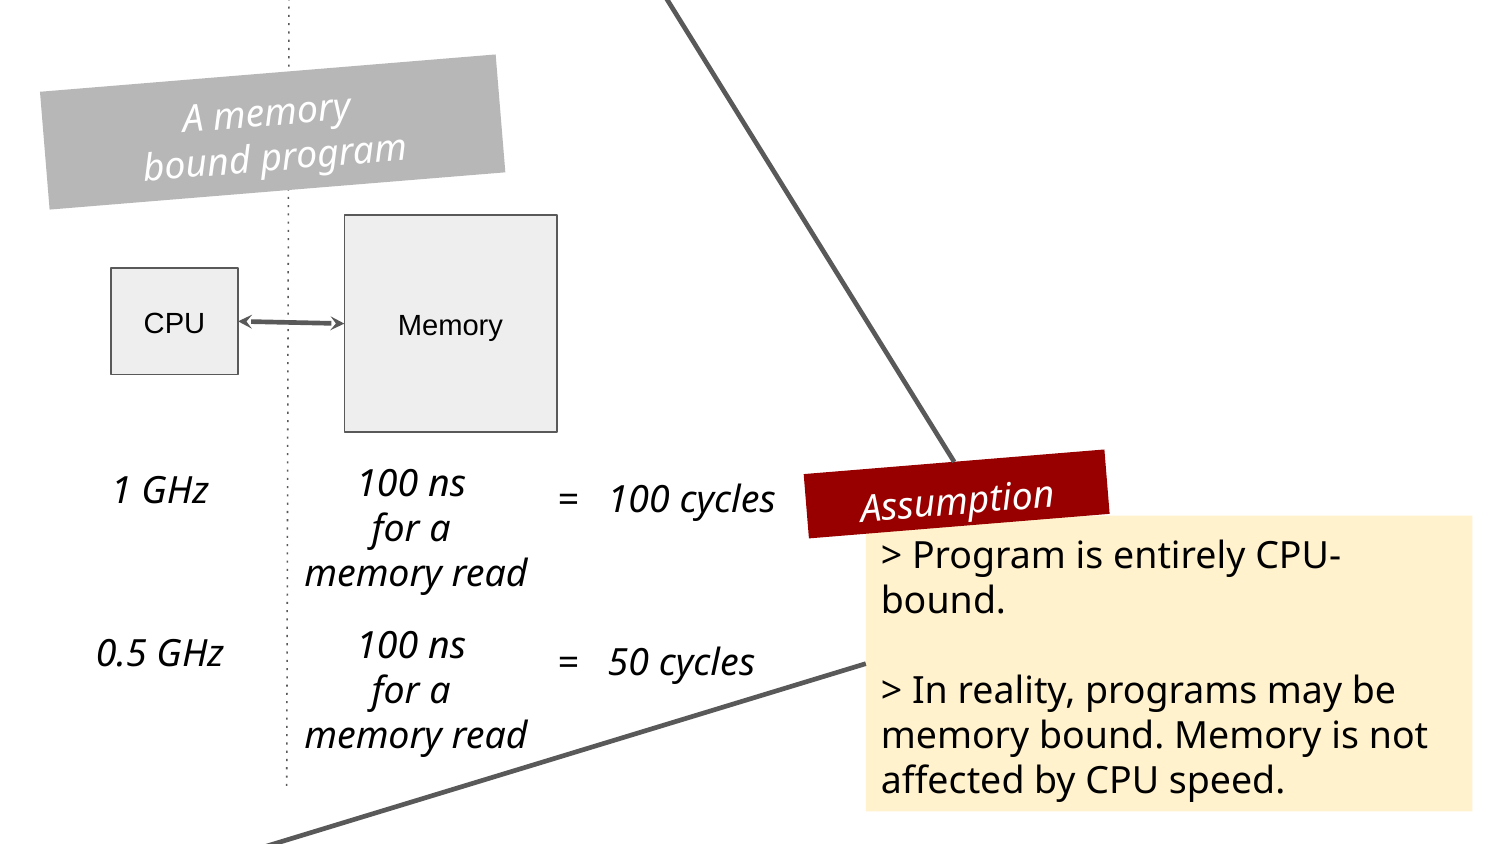

A memory
bound program
Memory
CPU
Assumption
1 GHz
= 100 cycles
100 ns
for a
memory read
> Program is entirely CPU-bound.
> In reality, programs may be memory bound. Memory is not affected by CPU speed.
0.5 GHz
= 50 cycles
100 ns
for a
memory read